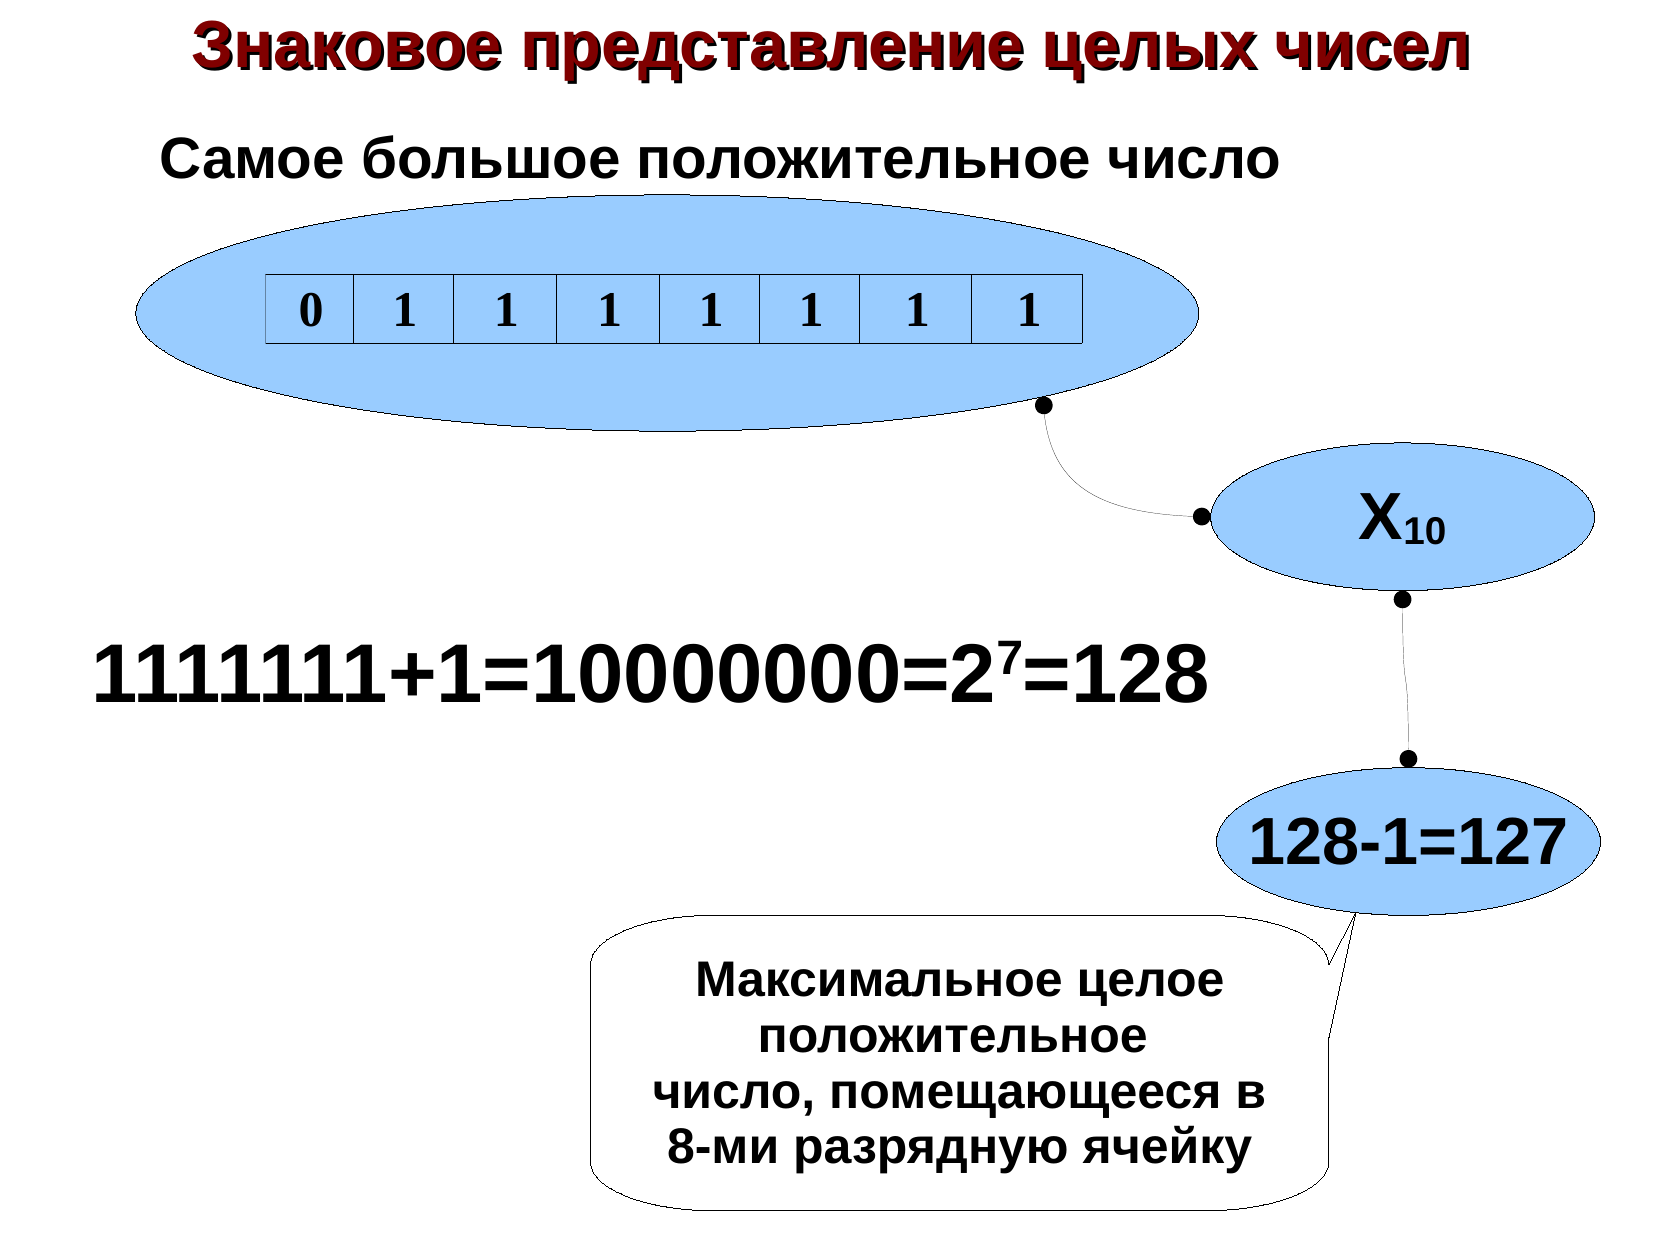

Знаковое представление целых чисел
Самое большое положительное число
Х10
1111111+1=10000000=27=128
128-1=127
Максимальное целое положительное
число, помещающееся в 8-ми разрядную ячейку